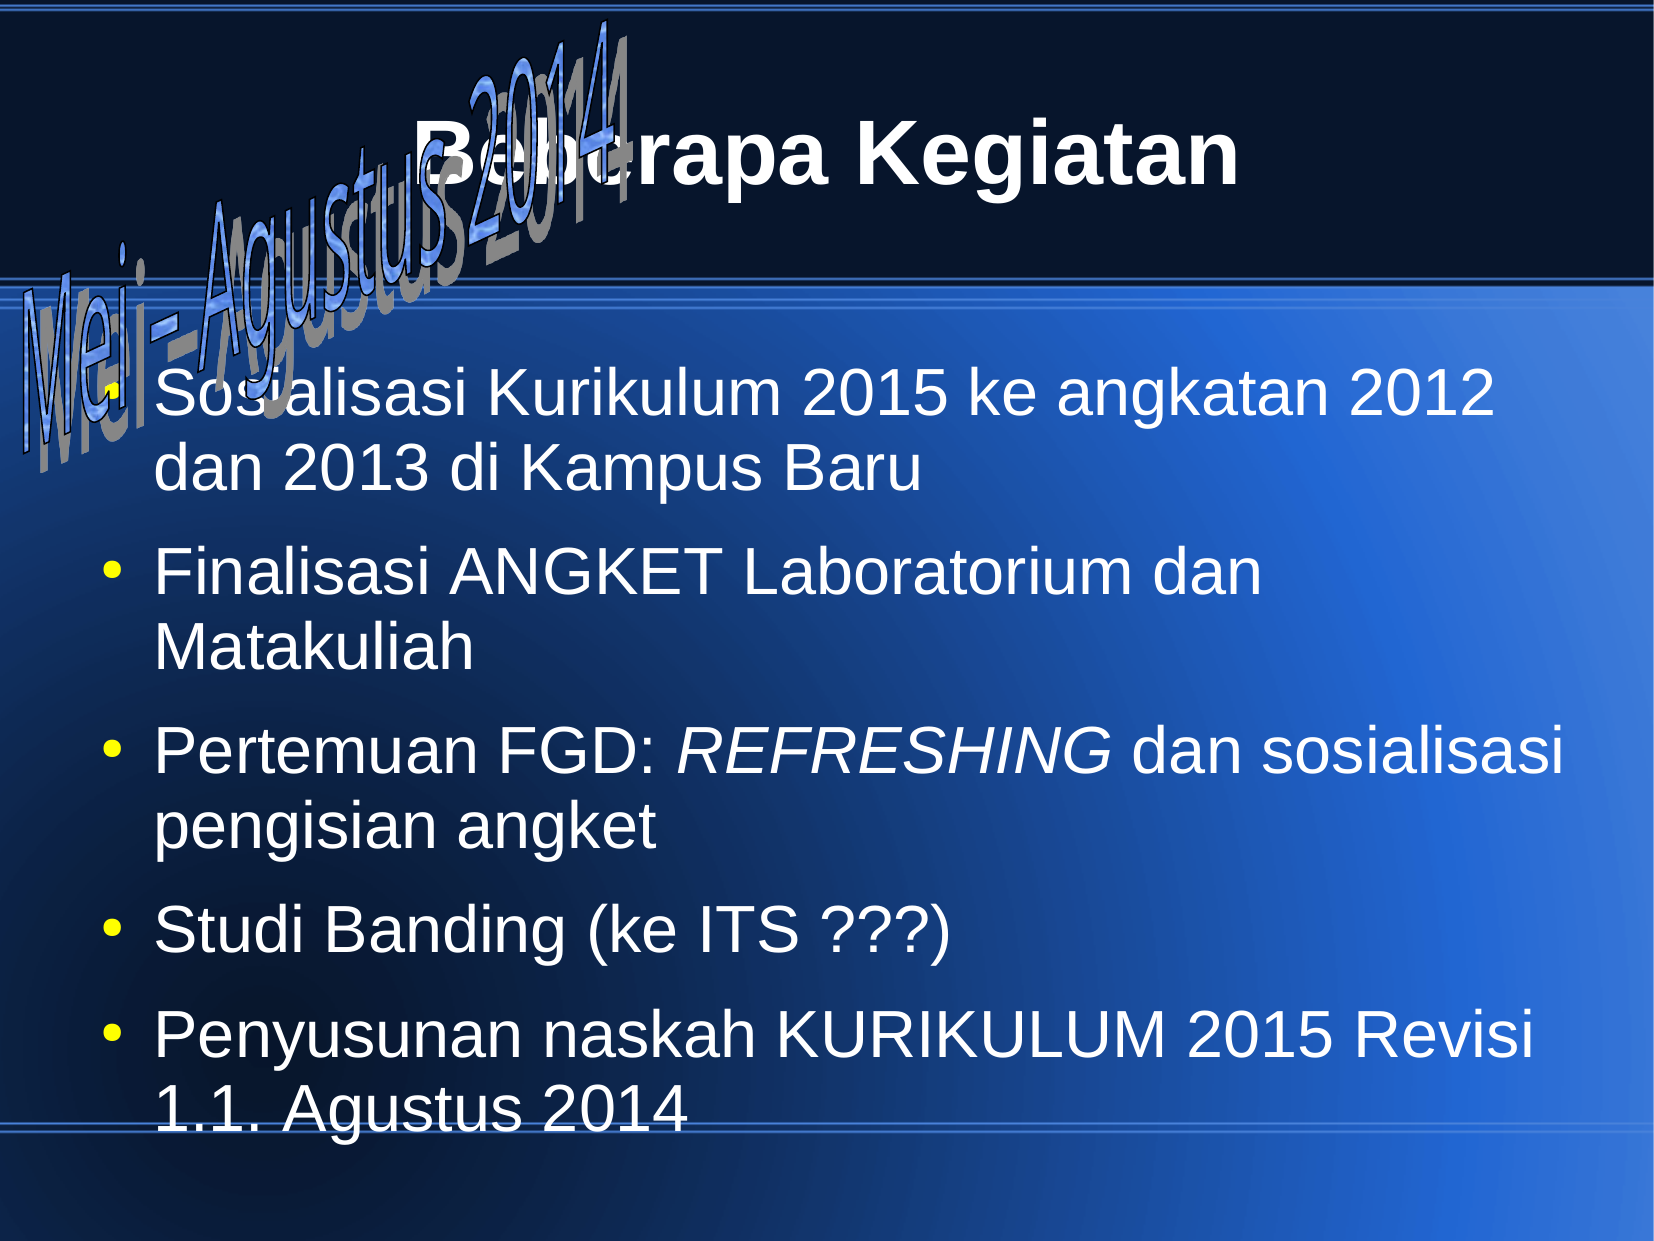

Mei – Agustus 2014
# Beberapa Kegiatan
Sosialisasi Kurikulum 2015 ke angkatan 2012 dan 2013 di Kampus Baru
Finalisasi ANGKET Laboratorium dan Matakuliah
Pertemuan FGD: REFRESHING dan sosialisasi pengisian angket
Studi Banding (ke ITS ???)
Penyusunan naskah KURIKULUM 2015 Revisi 1.1. Agustus 2014